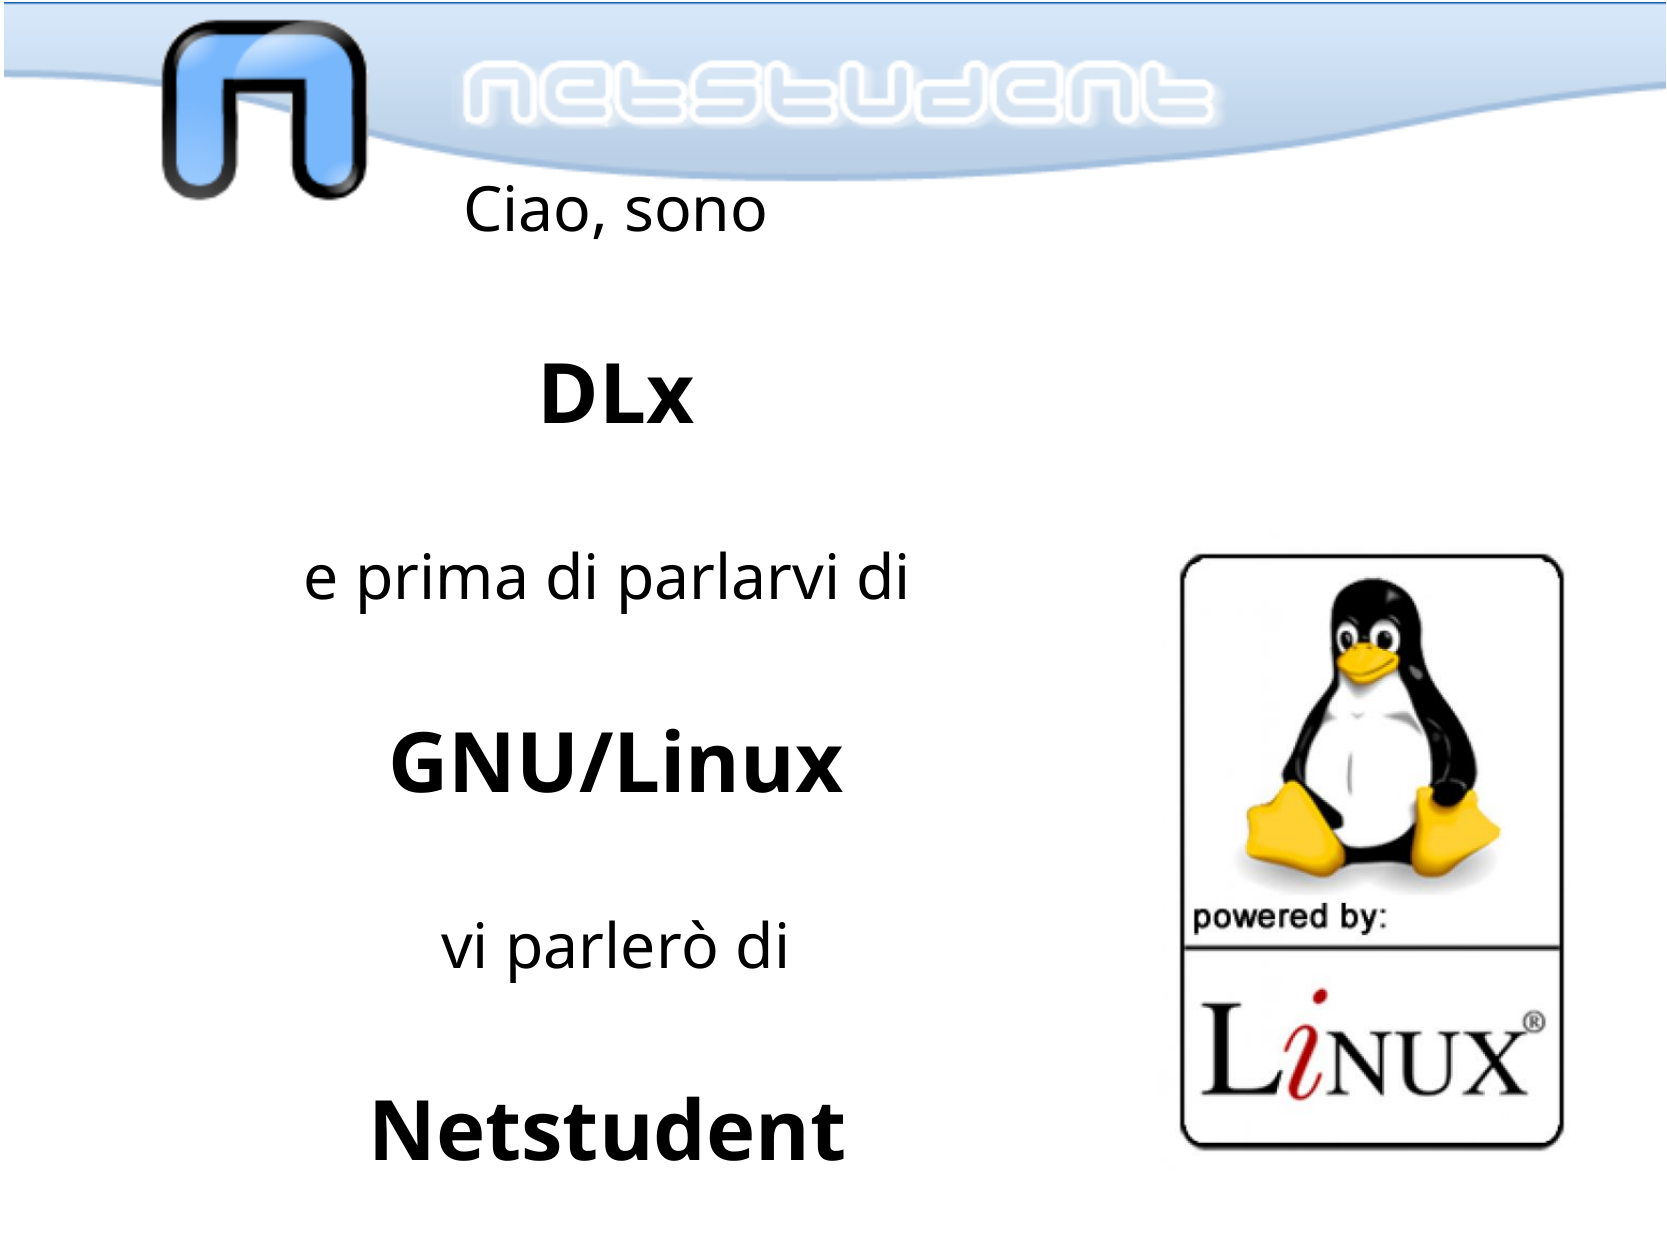

# Ciao, sono DLx e prima di parlarvi di GNU/Linux vi parlerò di Netstudent